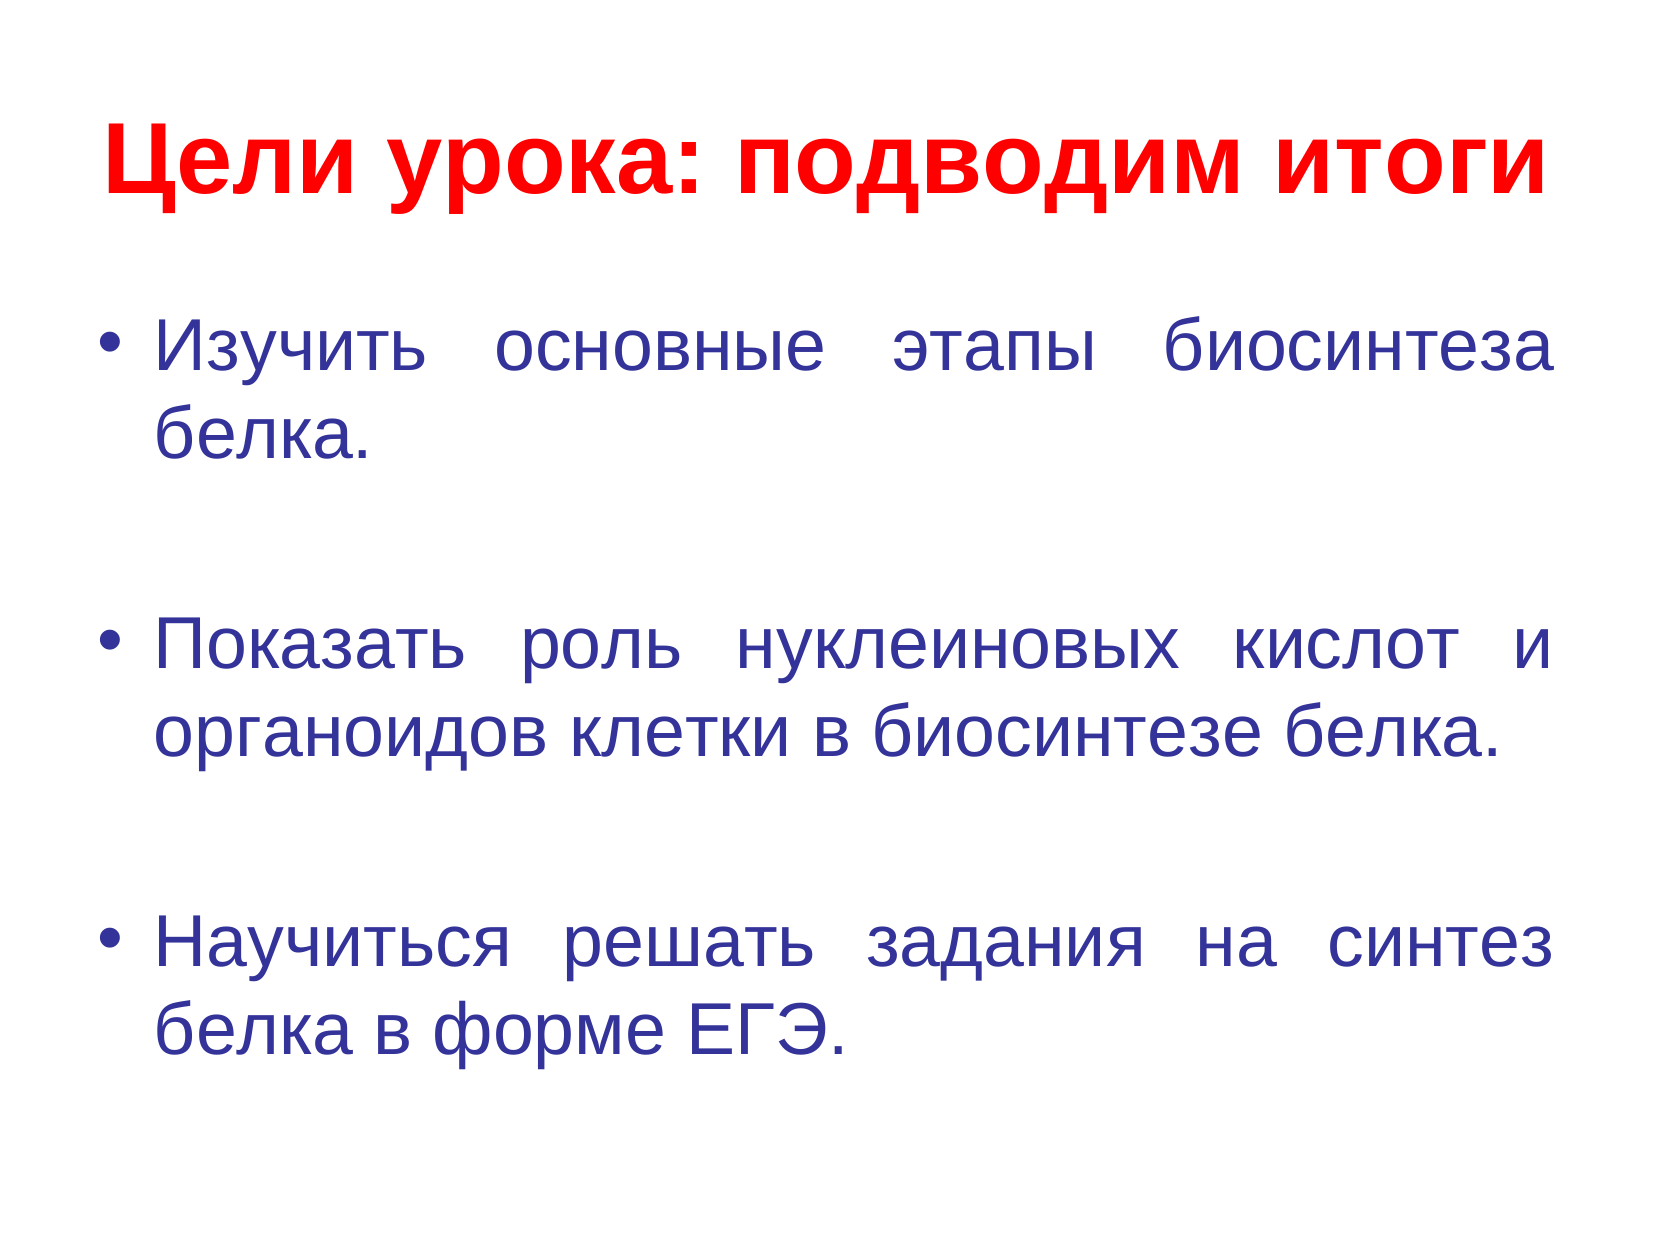

# Цели урока: подводим итоги
Изучить основные этапы биосинтеза белка.
Показать роль нуклеиновых кислот и органоидов клетки в биосинтезе белка.
Научиться решать задания на синтез белка в форме ЕГЭ.